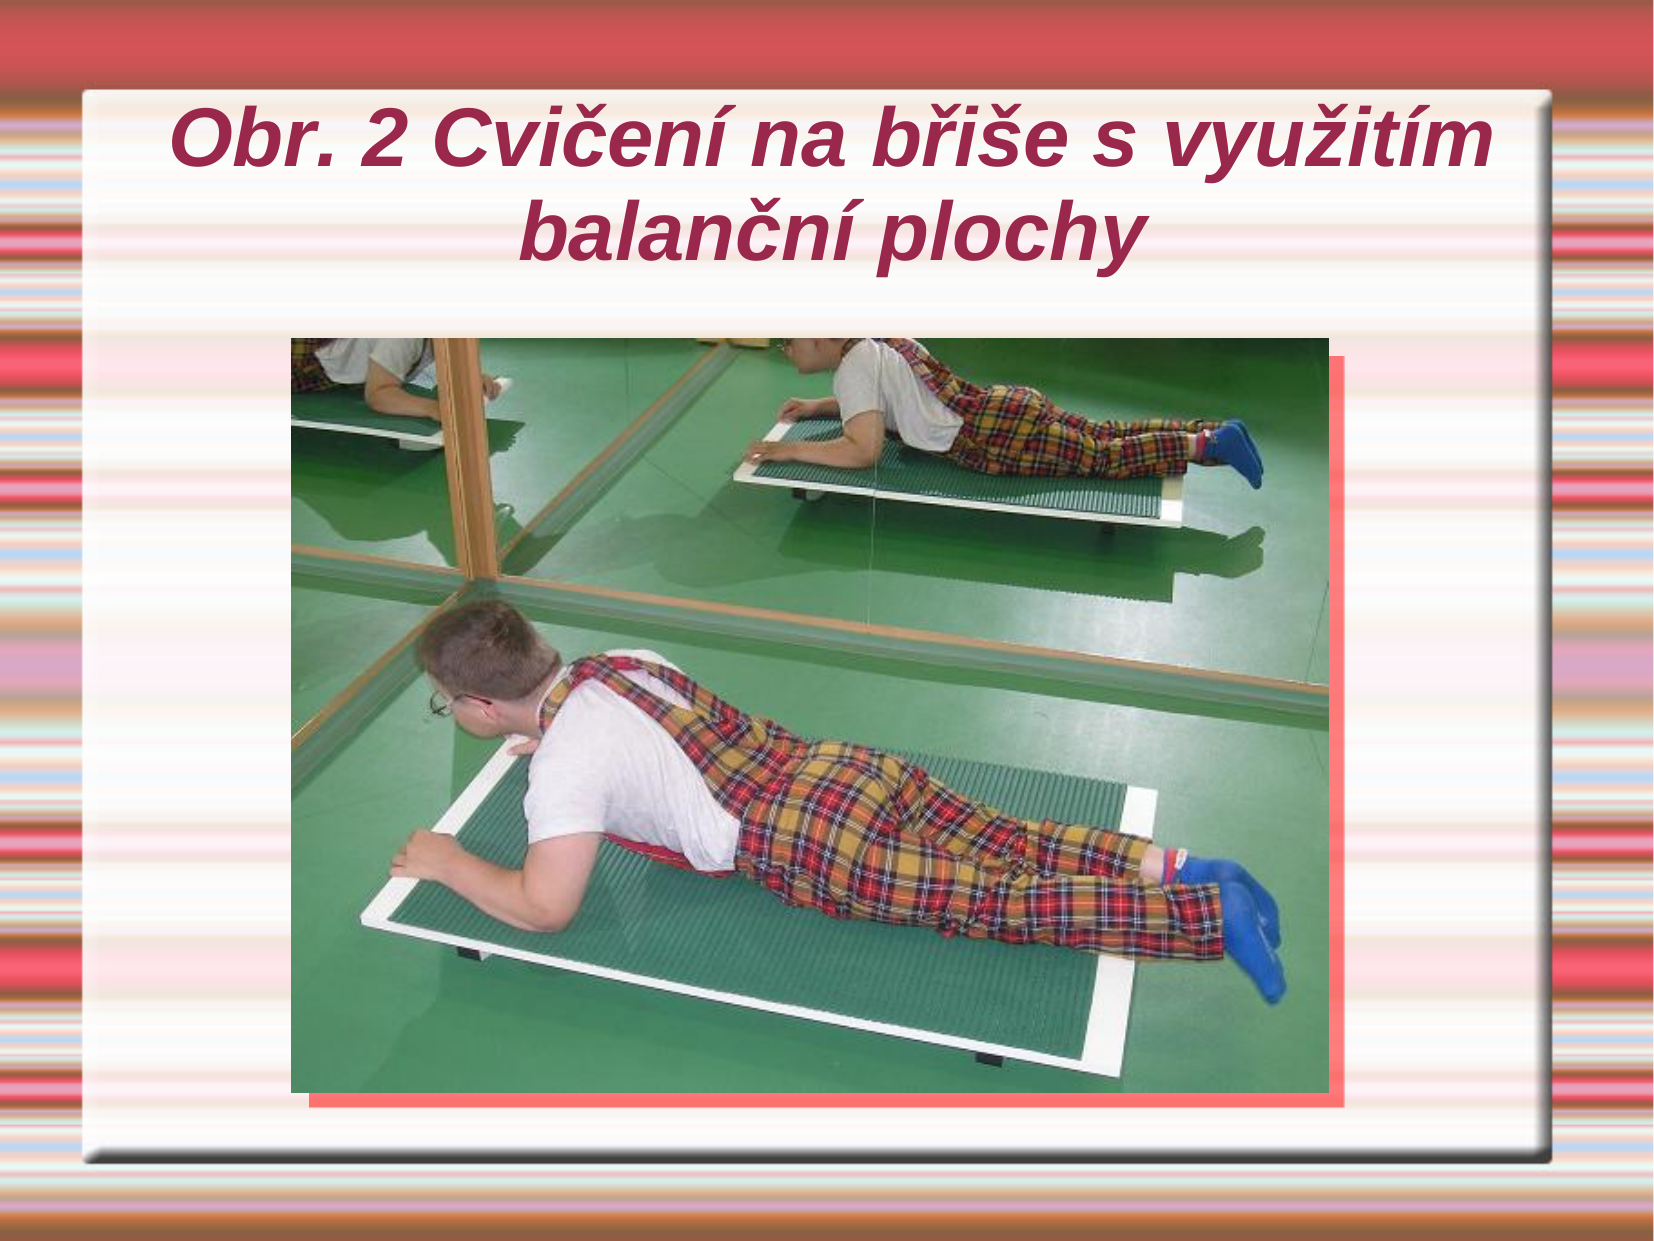

# Obr. 2 Cvičení na břiše s využitím balanční plochy